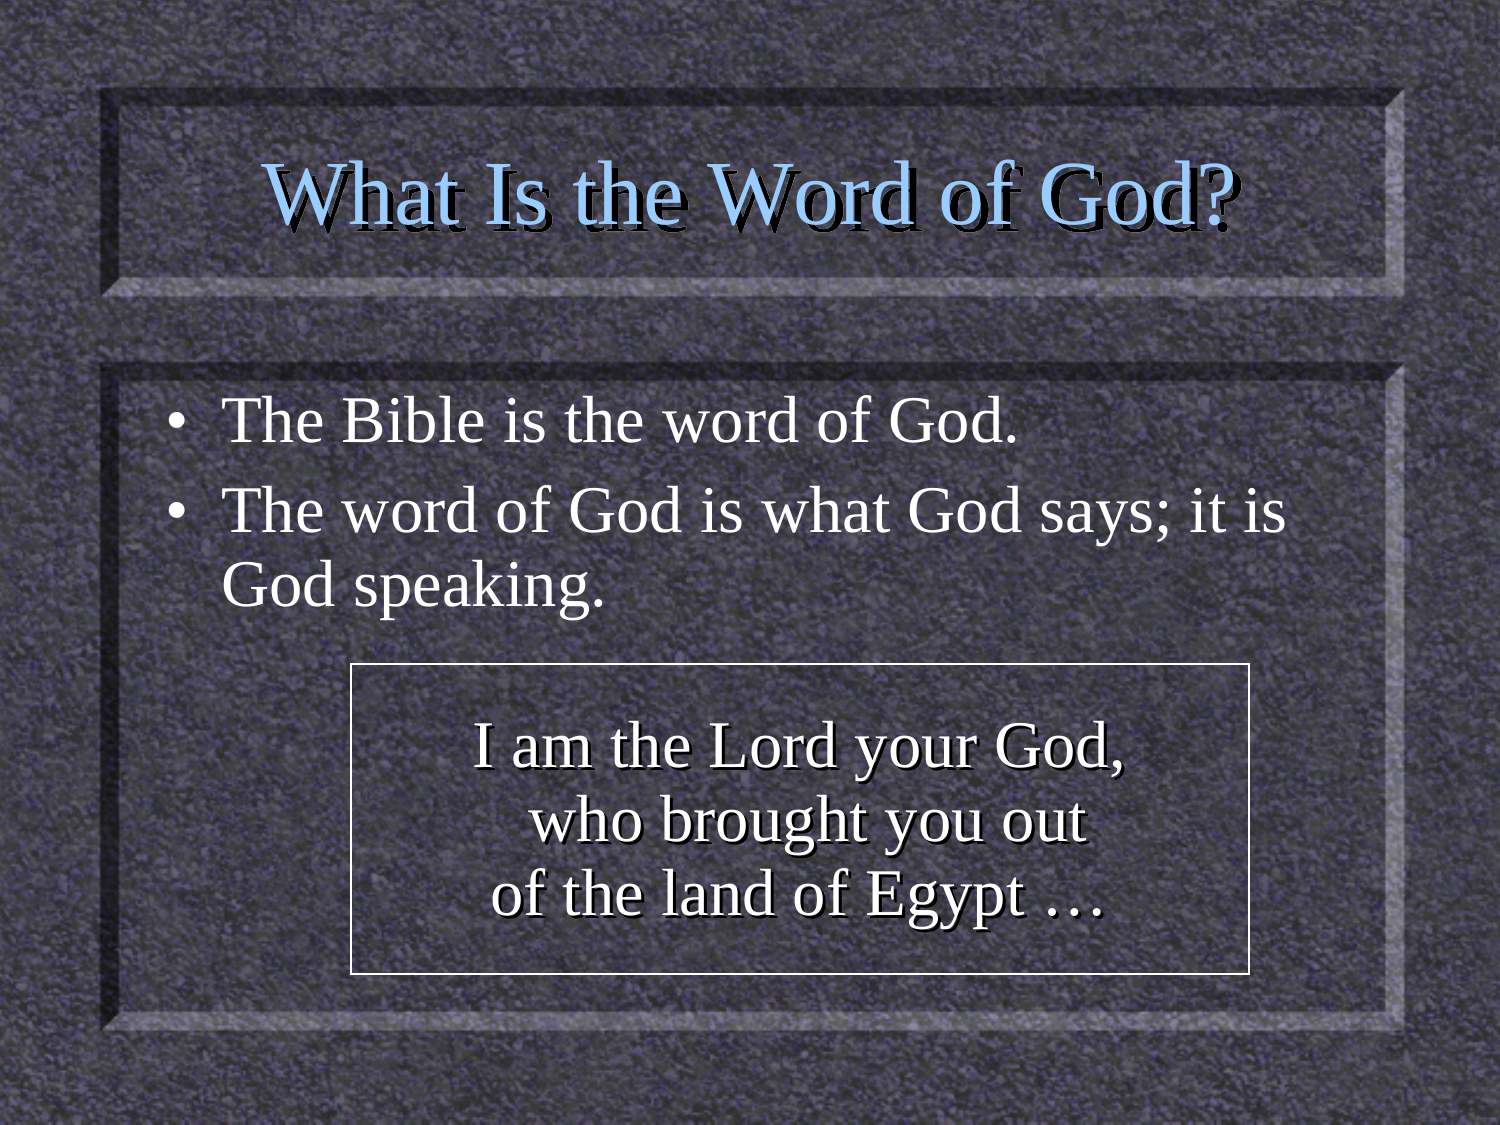

# What Is the Word of God?
The Bible is the word of God.
The word of God is what God says; it is God speaking.
I am the Lord your God,
 who brought you out
 of the land of Egypt …